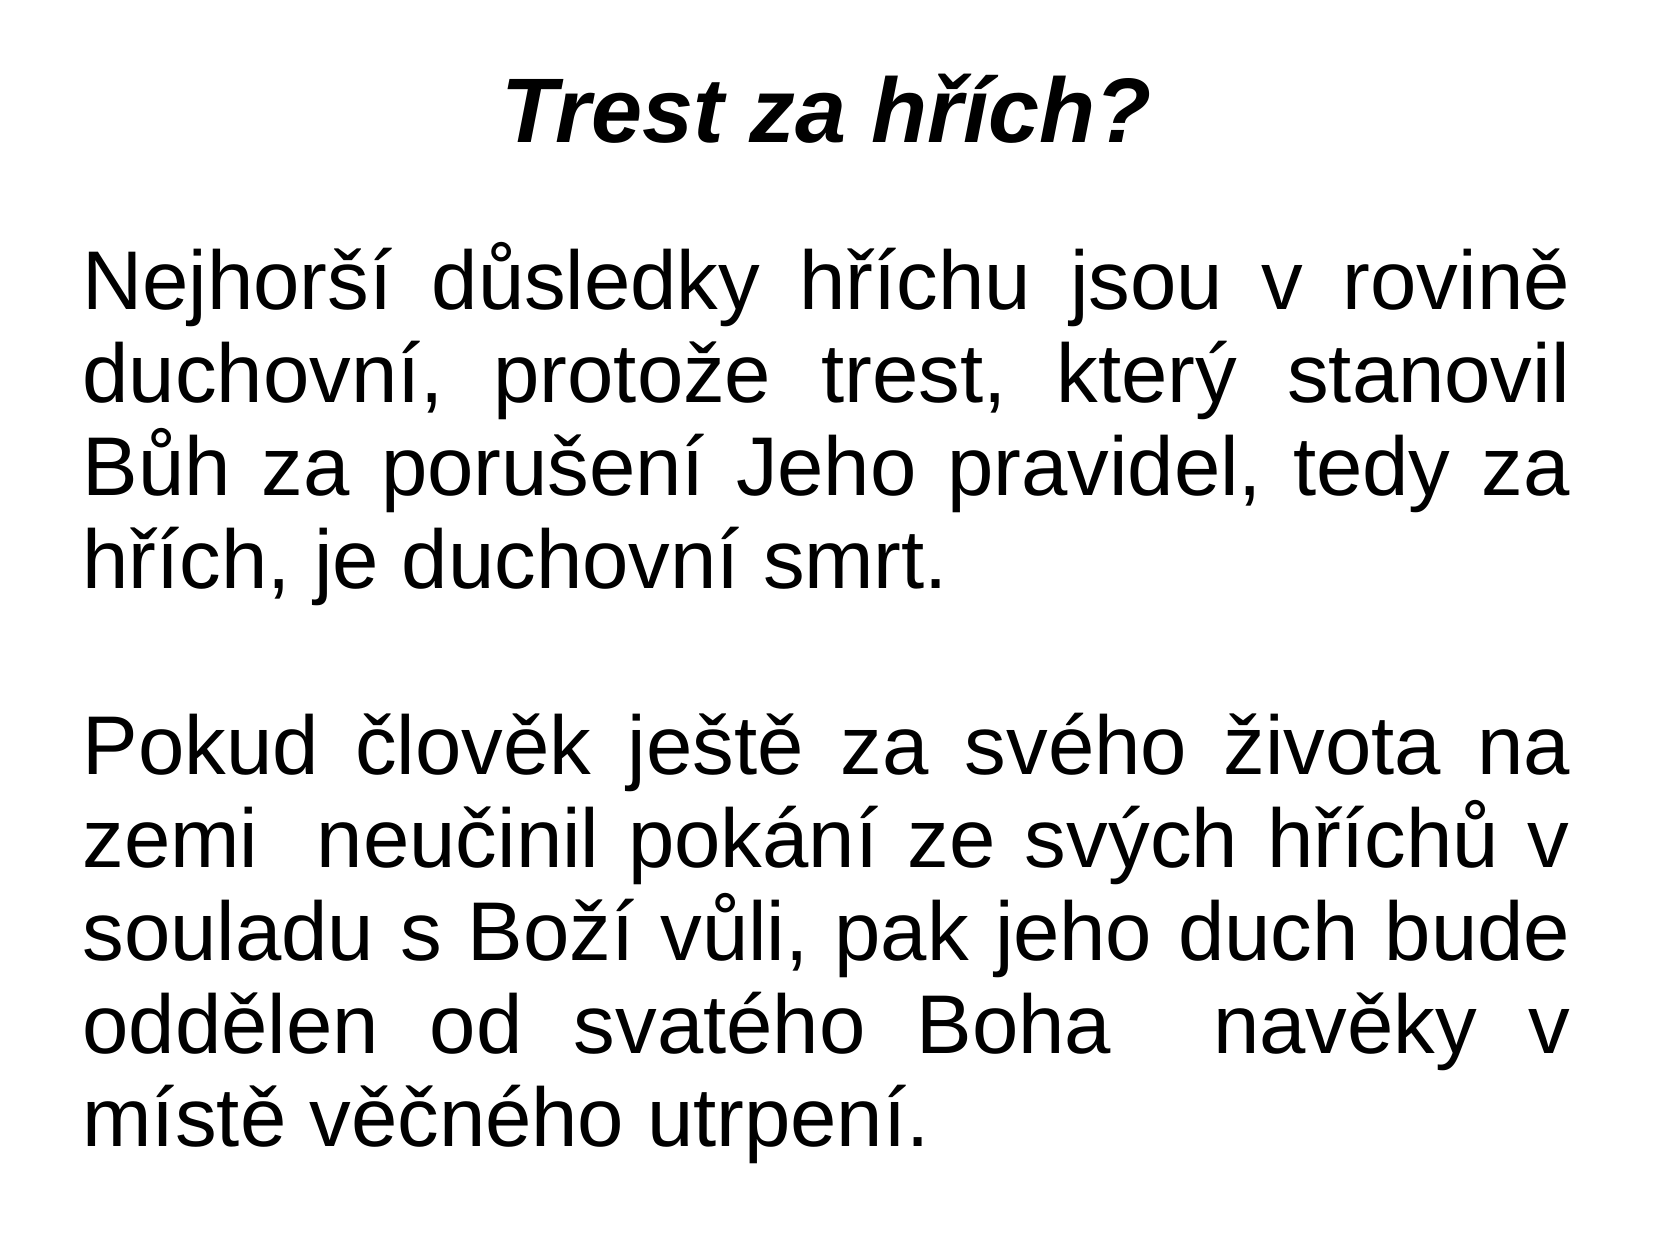

# Trest za hřích?
Nejhorší důsledky hříchu jsou v rovině duchovní, protože trest, který stanovil Bůh za porušení Jeho pravidel, tedy za hřích, je duchovní smrt.
Pokud člověk ještě za svého života na zemi neučinil pokání ze svých hříchů v souladu s Boží vůli, pak jeho duch bude oddělen od svatého Boha navěky v místě věčného utrpení.